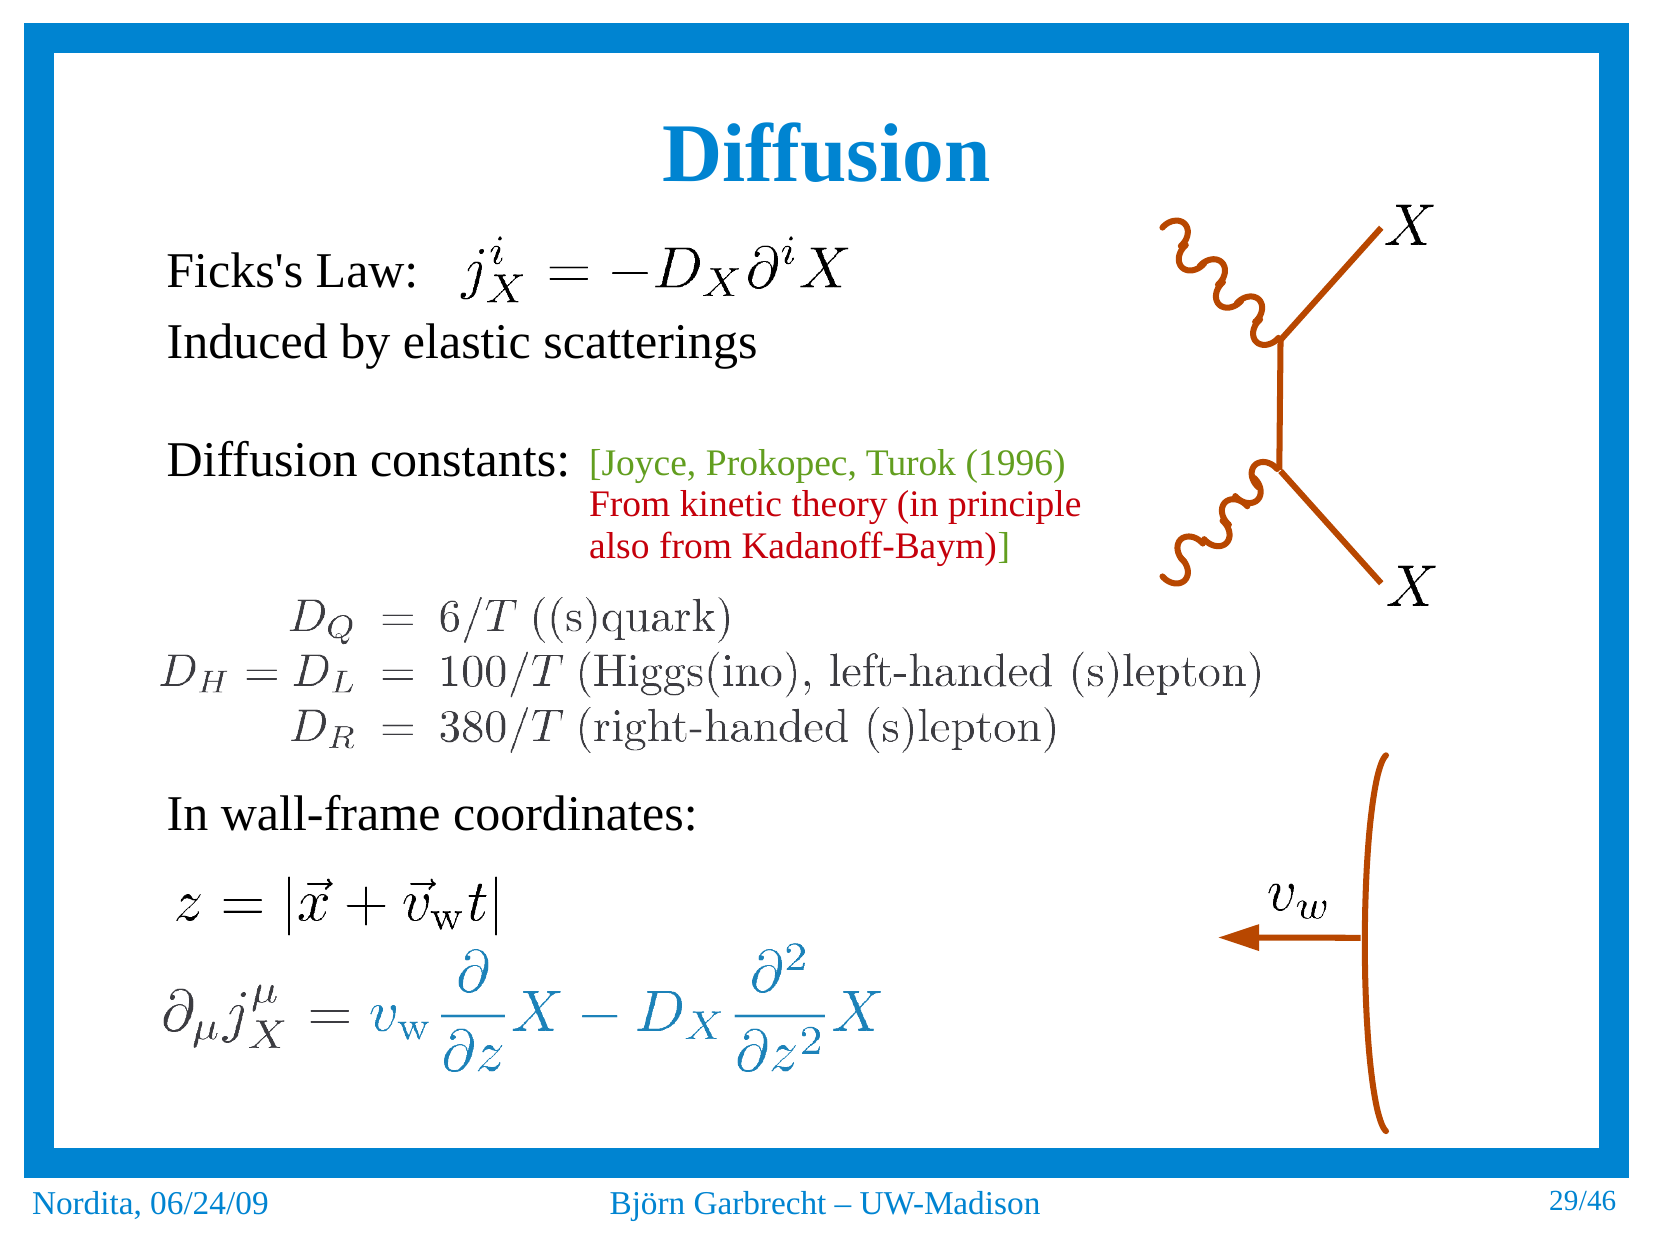

# Diffusion
Ficks's Law:
Induced by elastic scatterings
Diffusion constants:
[Joyce, Prokopec, Turok (1996)
From kinetic theory (in principle
also from Kadanoff-Baym)]
In wall-frame coordinates:
Björn Garbrecht – UW-Madison
29